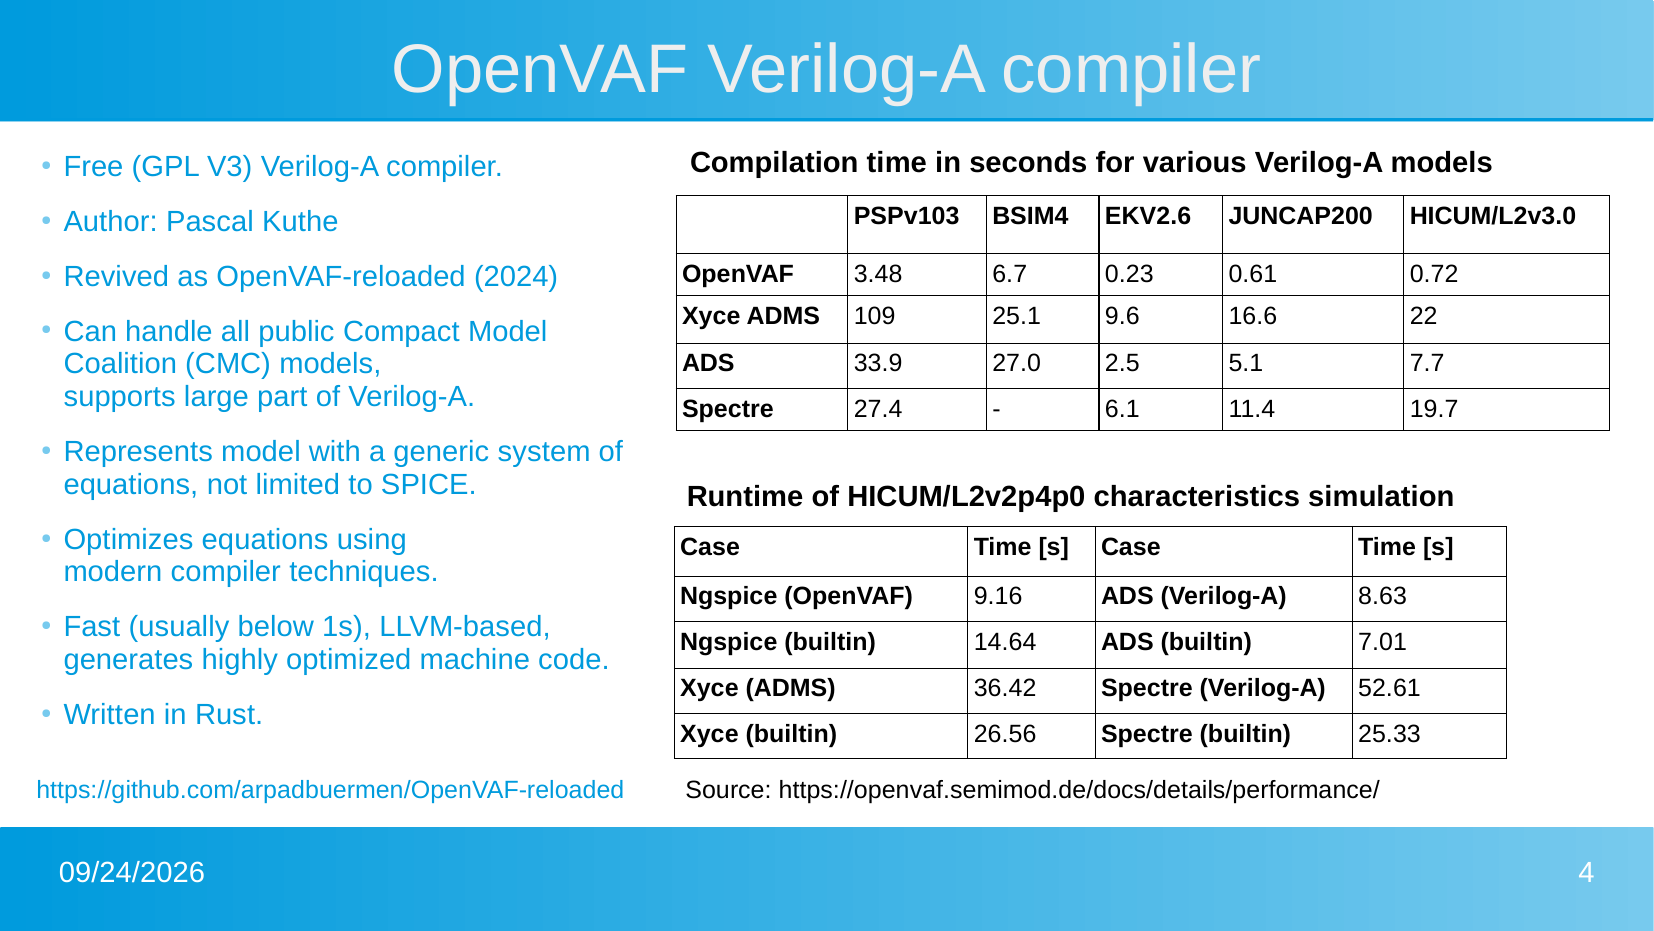

OpenVAF Verilog-A compiler
Compilation time in seconds for various Verilog-A models
# Free (GPL V3) Verilog-A compiler.
Author: Pascal Kuthe
Revived as OpenVAF-reloaded (2024)
Can handle all public Compact Model Coalition (CMC) models,
supports large part of Verilog-A.
Represents model with a generic system of equations, not limited to SPICE.
Optimizes equations using
modern compiler techniques.
Fast (usually below 1s), LLVM-based,
generates highly optimized machine code.
Written in Rust.
| | PSPv103 | BSIM4 | EKV2.6 | JUNCAP200 | HICUM/L2v3.0 |
| --- | --- | --- | --- | --- | --- |
| OpenVAF | 3.48 | 6.7 | 0.23 | 0.61 | 0.72 |
| Xyce ADMS | 109 | 25.1 | 9.6 | 16.6 | 22 |
| ADS | 33.9 | 27.0 | 2.5 | 5.1 | 7.7 |
| Spectre | 27.4 | - | 6.1 | 11.4 | 19.7 |
Runtime of HICUM/L2v2p4p0 characteristics simulation
| Case | Time [s] | Case | Time [s] |
| --- | --- | --- | --- |
| Ngspice (OpenVAF) | 9.16 | ADS (Verilog-A) | 8.63 |
| Ngspice (builtin) | 14.64 | ADS (builtin) | 7.01 |
| Xyce (ADMS) | 36.42 | Spectre (Verilog-A) | 52.61 |
| Xyce (builtin) | 26.56 | Spectre (builtin) | 25.33 |
https://github.com/arpadbuermen/OpenVAF-reloaded
Source: https://openvaf.semimod.de/docs/details/performance/
4